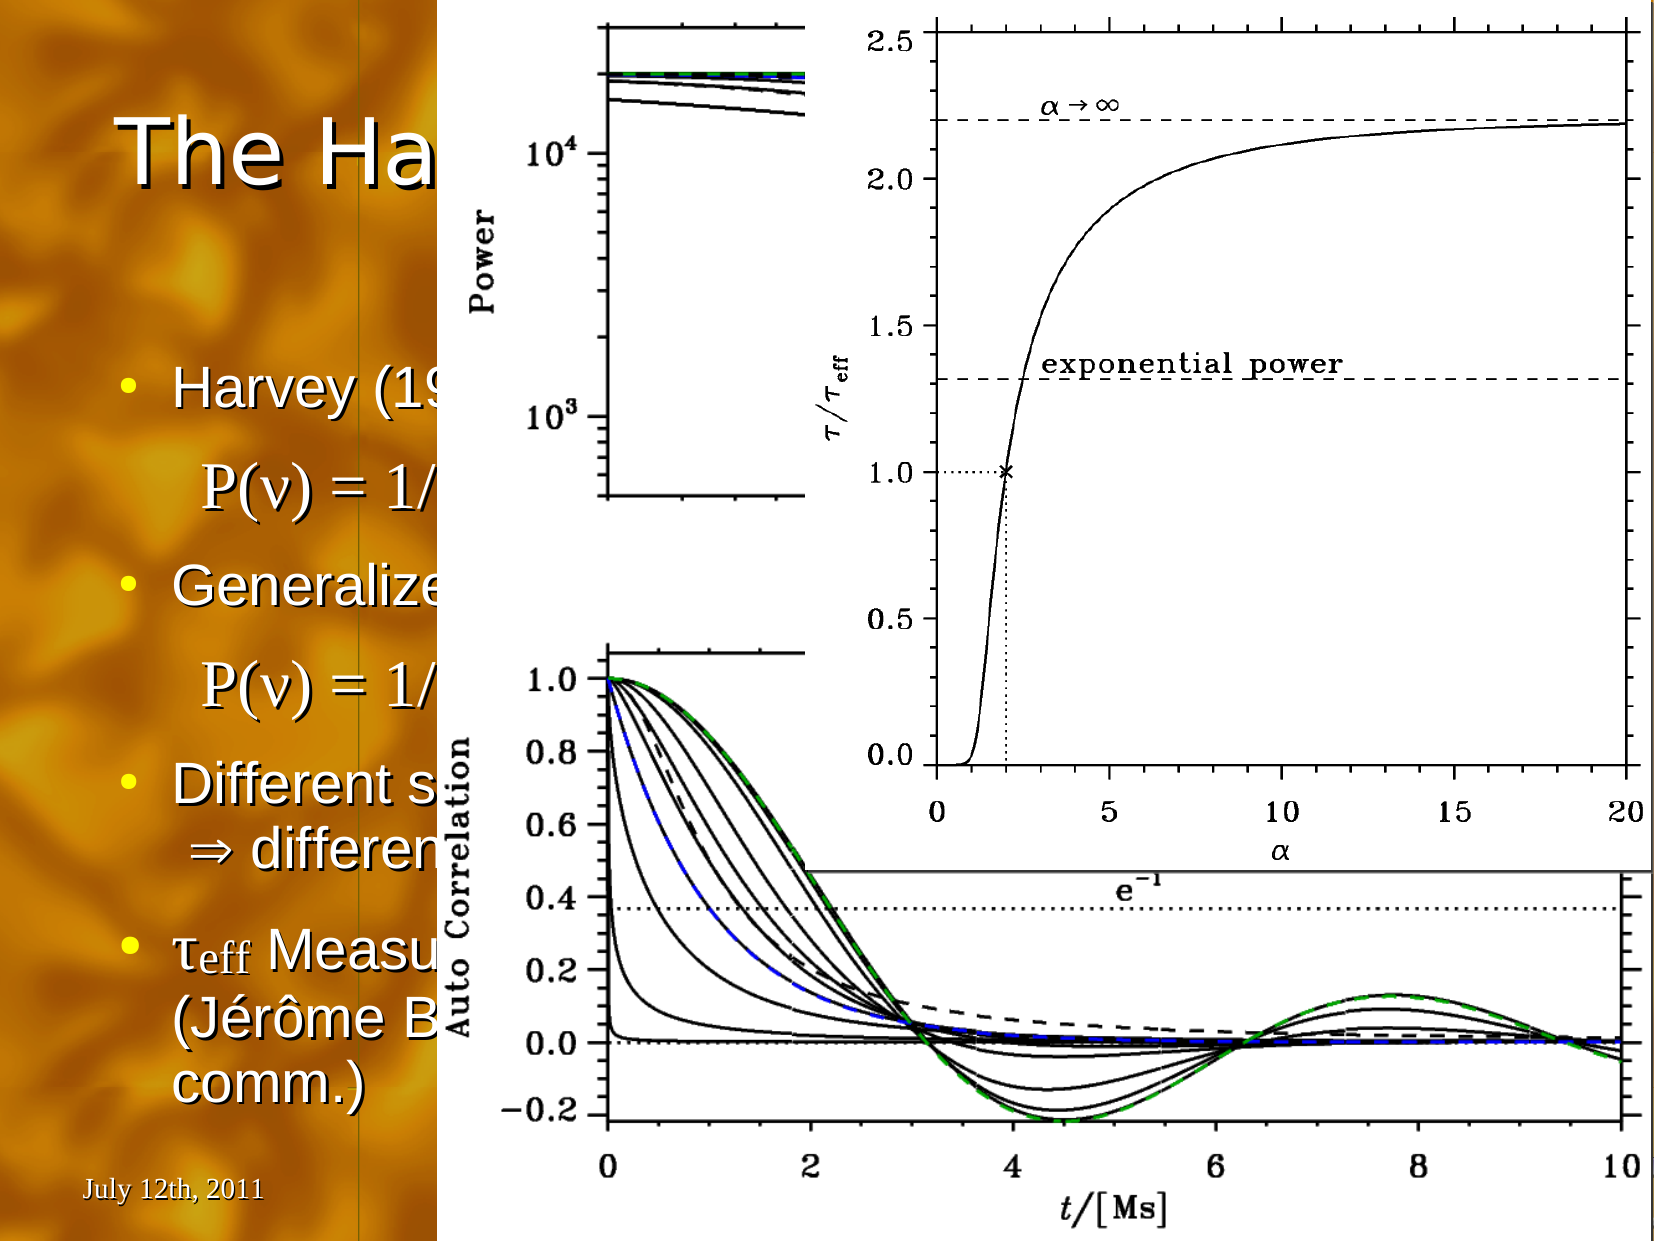

# The Harvey Law – Generalized
Harvey (1985):
 P(ν) = 1/[1 + (2πντ)2]
Generalized to:
 P(ν) = 1/[1 + (2πντ)α]
Different slopes: α ~ [1.5; 5] ⇒ different pulse width
τeff Measure actual width (Jérôme Ballot, priv. comm.)